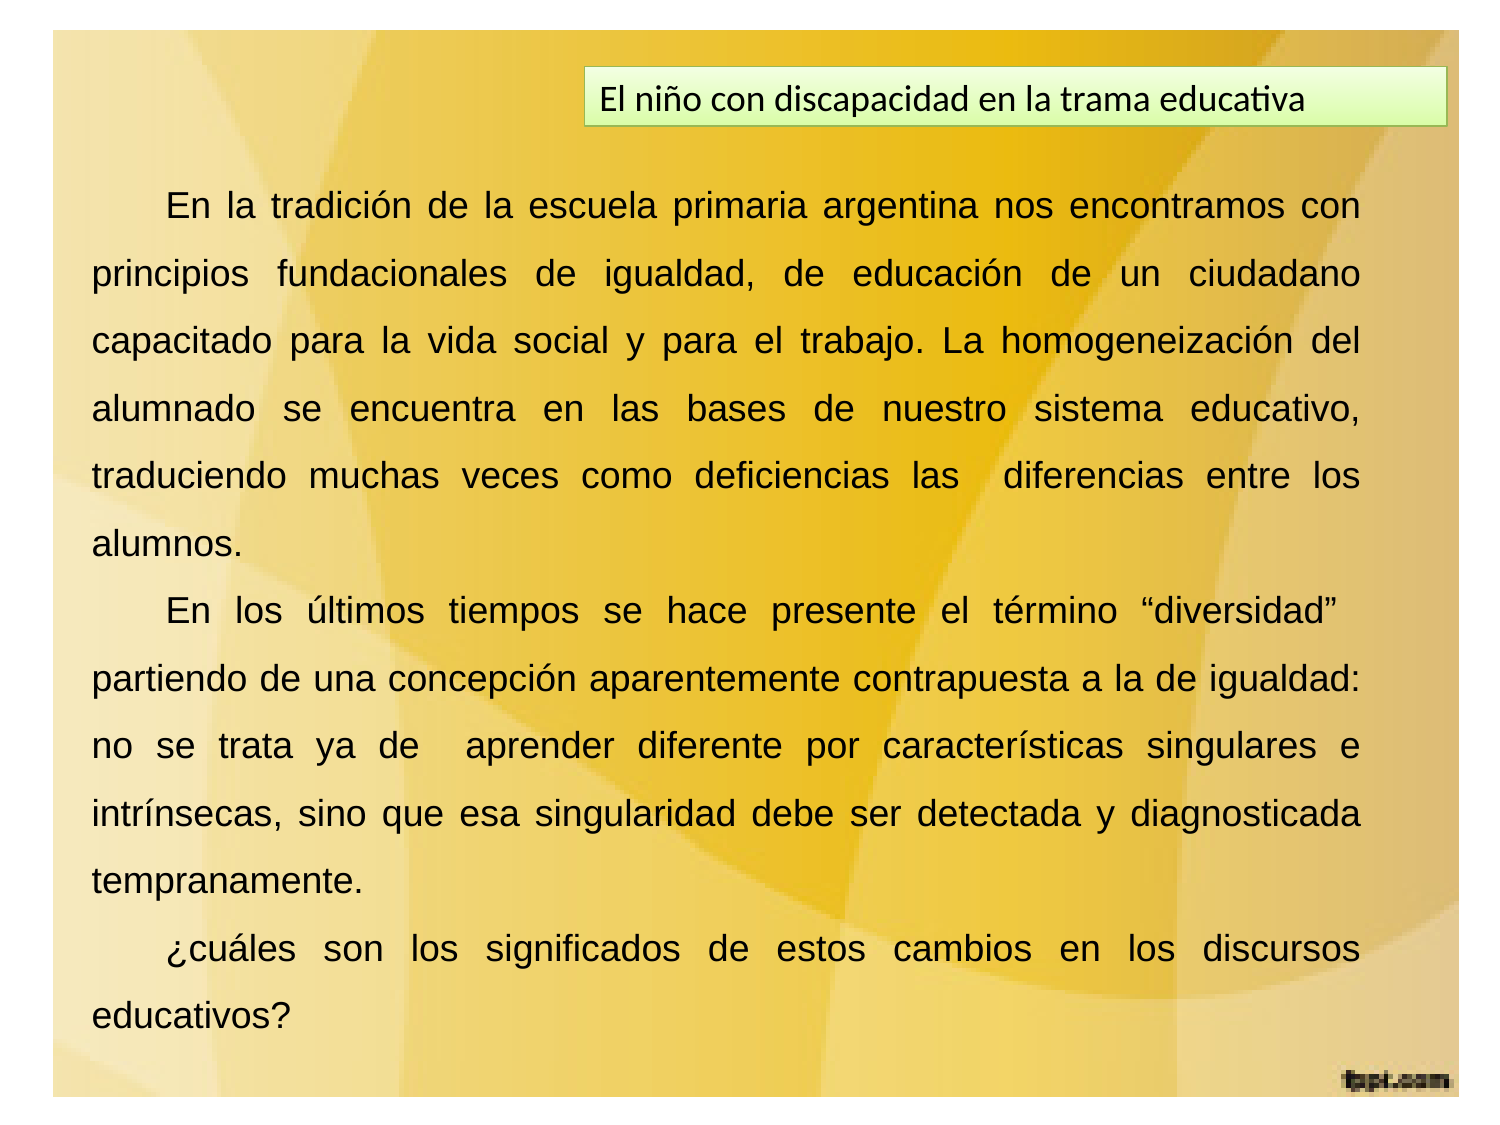

#
El niño con discapacidad en la trama educativa
En la tradición de la escuela primaria argentina nos encontramos con principios fundacionales de igualdad, de educación de un ciudadano capacitado para la vida social y para el trabajo. La homogeneización del alumnado se encuentra en las bases de nuestro sistema educativo, traduciendo muchas veces como deficiencias las diferencias entre los alumnos.
En los últimos tiempos se hace presente el término “diversidad” partiendo de una concepción aparentemente contrapuesta a la de igualdad: no se trata ya de aprender diferente por características singulares e intrínsecas, sino que esa singularidad debe ser detectada y diagnosticada tempranamente.
¿cuáles son los significados de estos cambios en los discursos educativos?